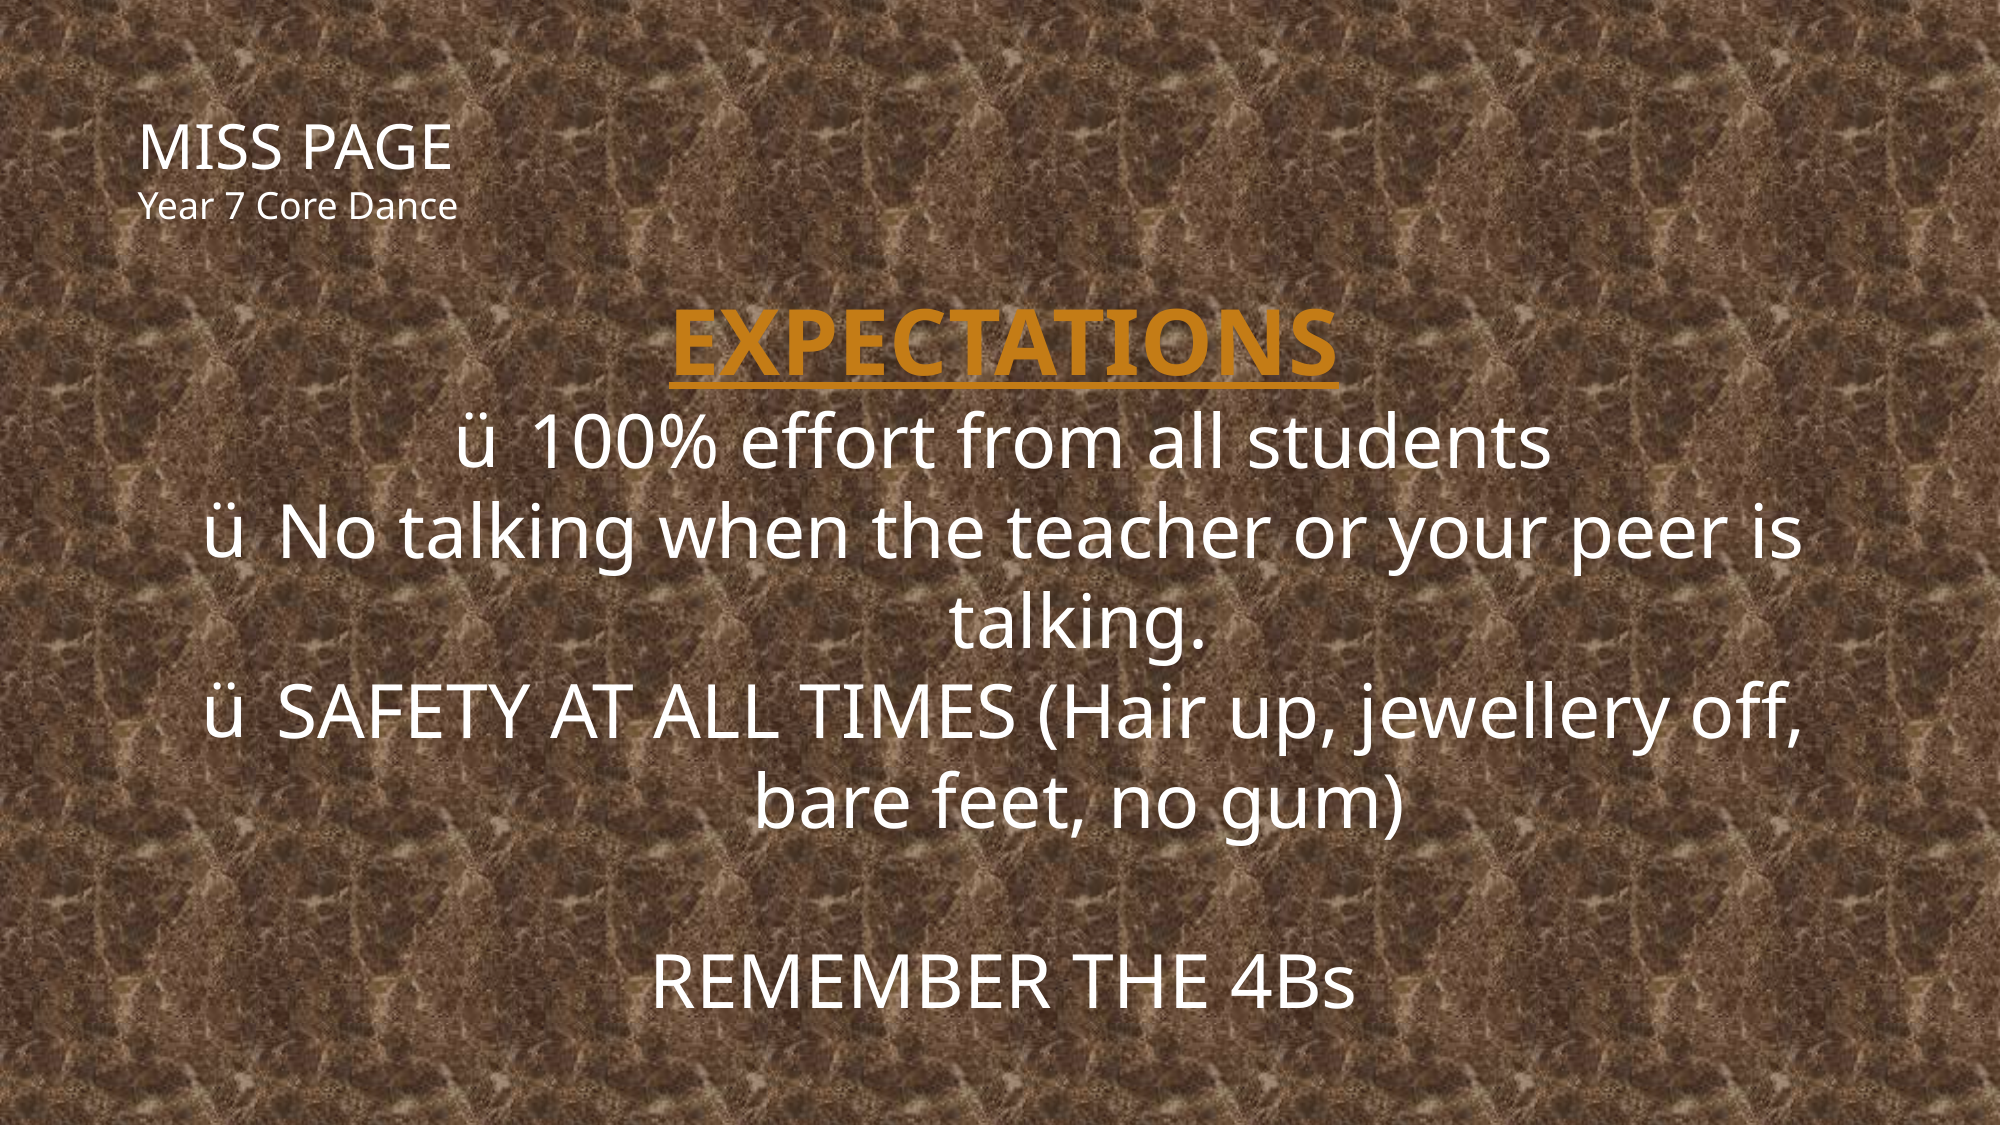

MISS PAGE
Year 7 Core Dance
EXPECTATIONS
100% effort from all students
No talking when the teacher or your peer is talking.
SAFETY AT ALL TIMES (Hair up, jewellery off, bare feet, no gum)
REMEMBER THE 4Bs